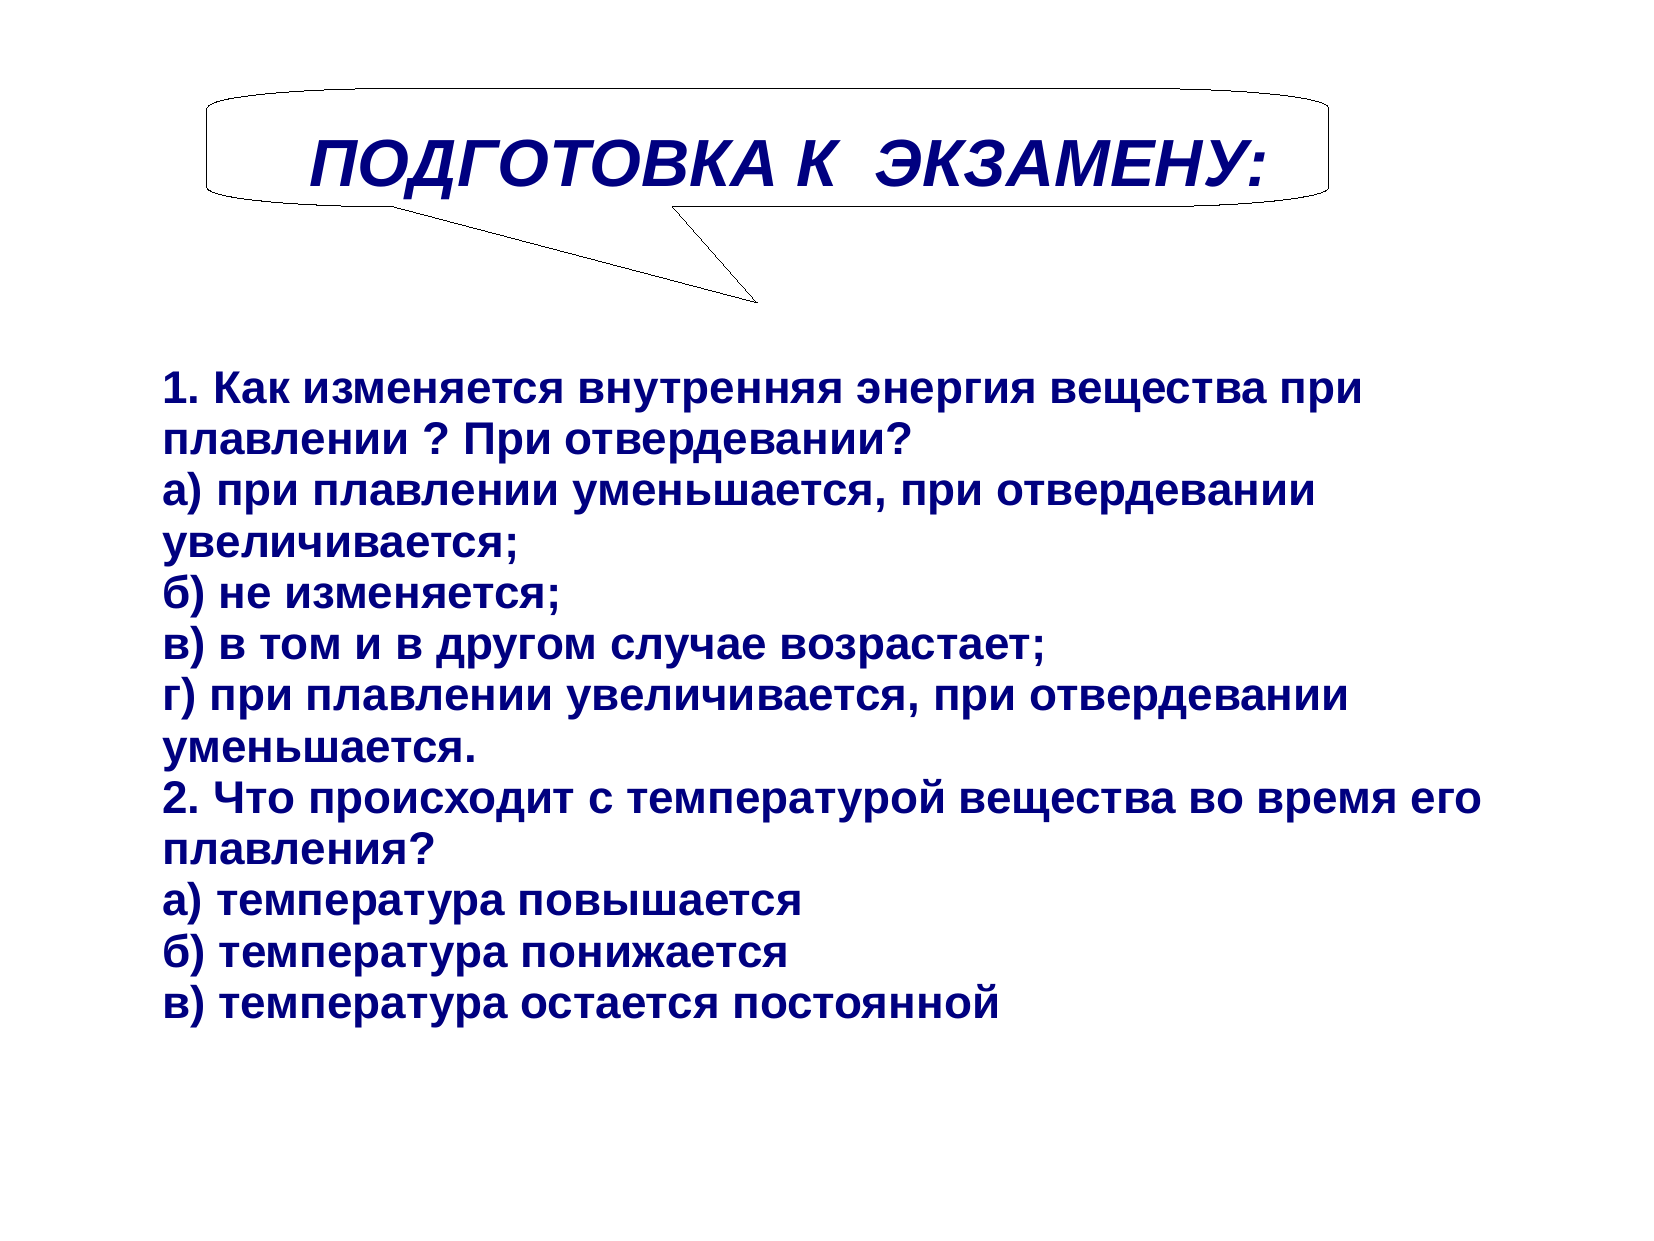

ПОДГОТОВКА К ЭКЗАМЕНУ:
1. Как изменяется внутренняя энергия вещества при плавлении ? При отвердевании?
а) при плавлении уменьшается, при отвердевании увеличивается;
б) не изменяется;
в) в том и в другом случае возрастает;
г) при плавлении увеличивается, при отвердевании уменьшается.
2. Что происходит с температурой вещества во время его плавления?
а) температура повышается
б) температура понижается
в) температура остается постоянной